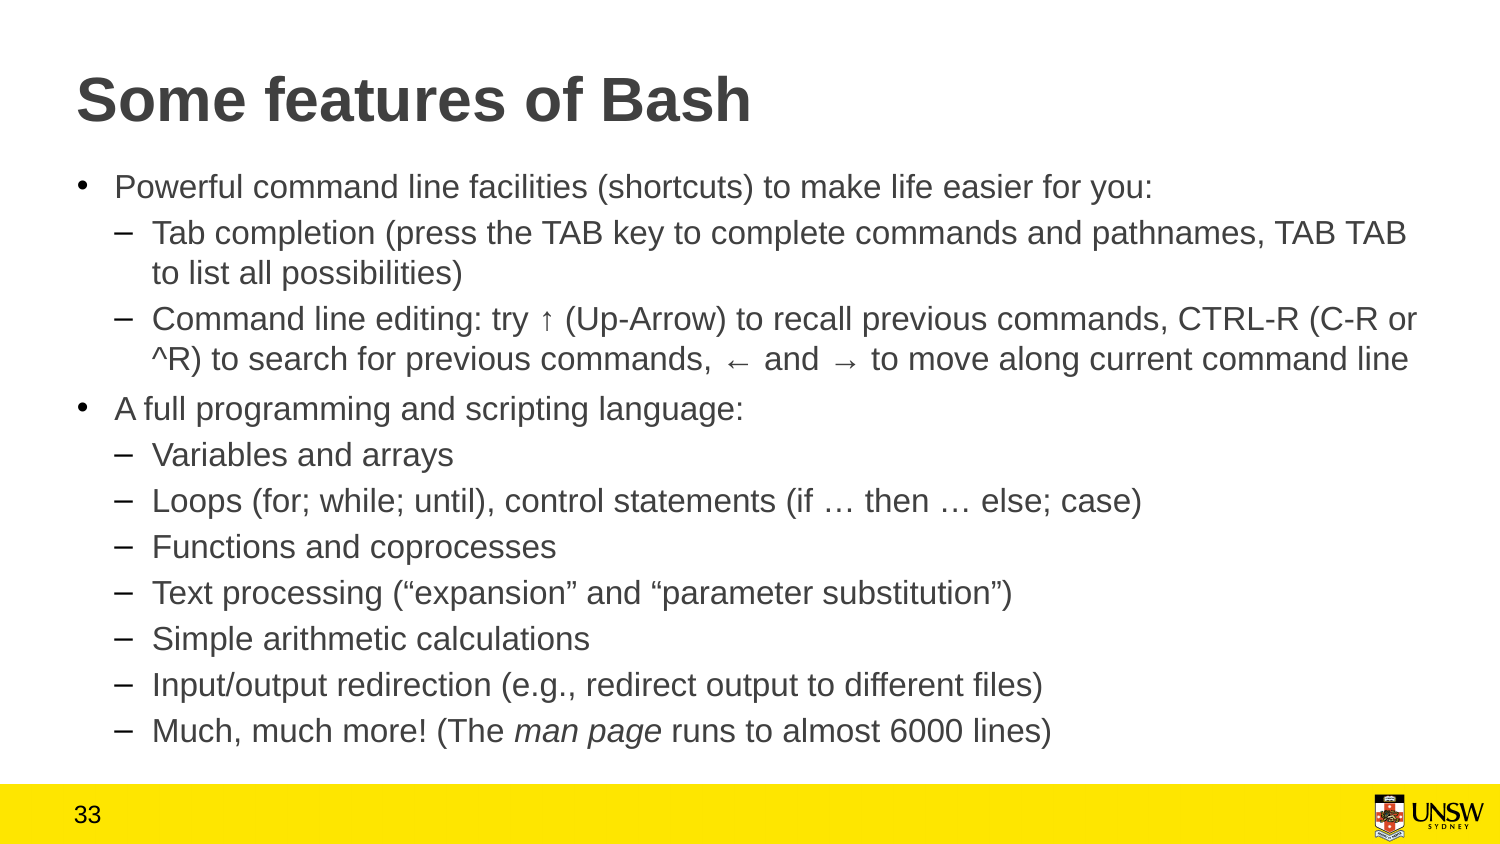

# Some features of Bash
Powerful command line facilities (shortcuts) to make life easier for you:
Tab completion (press the TAB key to complete commands and pathnames, TAB TAB to list all possibilities)
Command line editing: try ↑ (Up-Arrow) to recall previous commands, CTRL-R (C-R or ^R) to search for previous commands, ← and → to move along current command line
A full programming and scripting language:
Variables and arrays
Loops (for; while; until), control statements (if … then … else; case)
Functions and coprocesses
Text processing (“expansion” and “parameter substitution”)
Simple arithmetic calculations
Input/output redirection (e.g., redirect output to different files)
Much, much more! (The man page runs to almost 6000 lines)